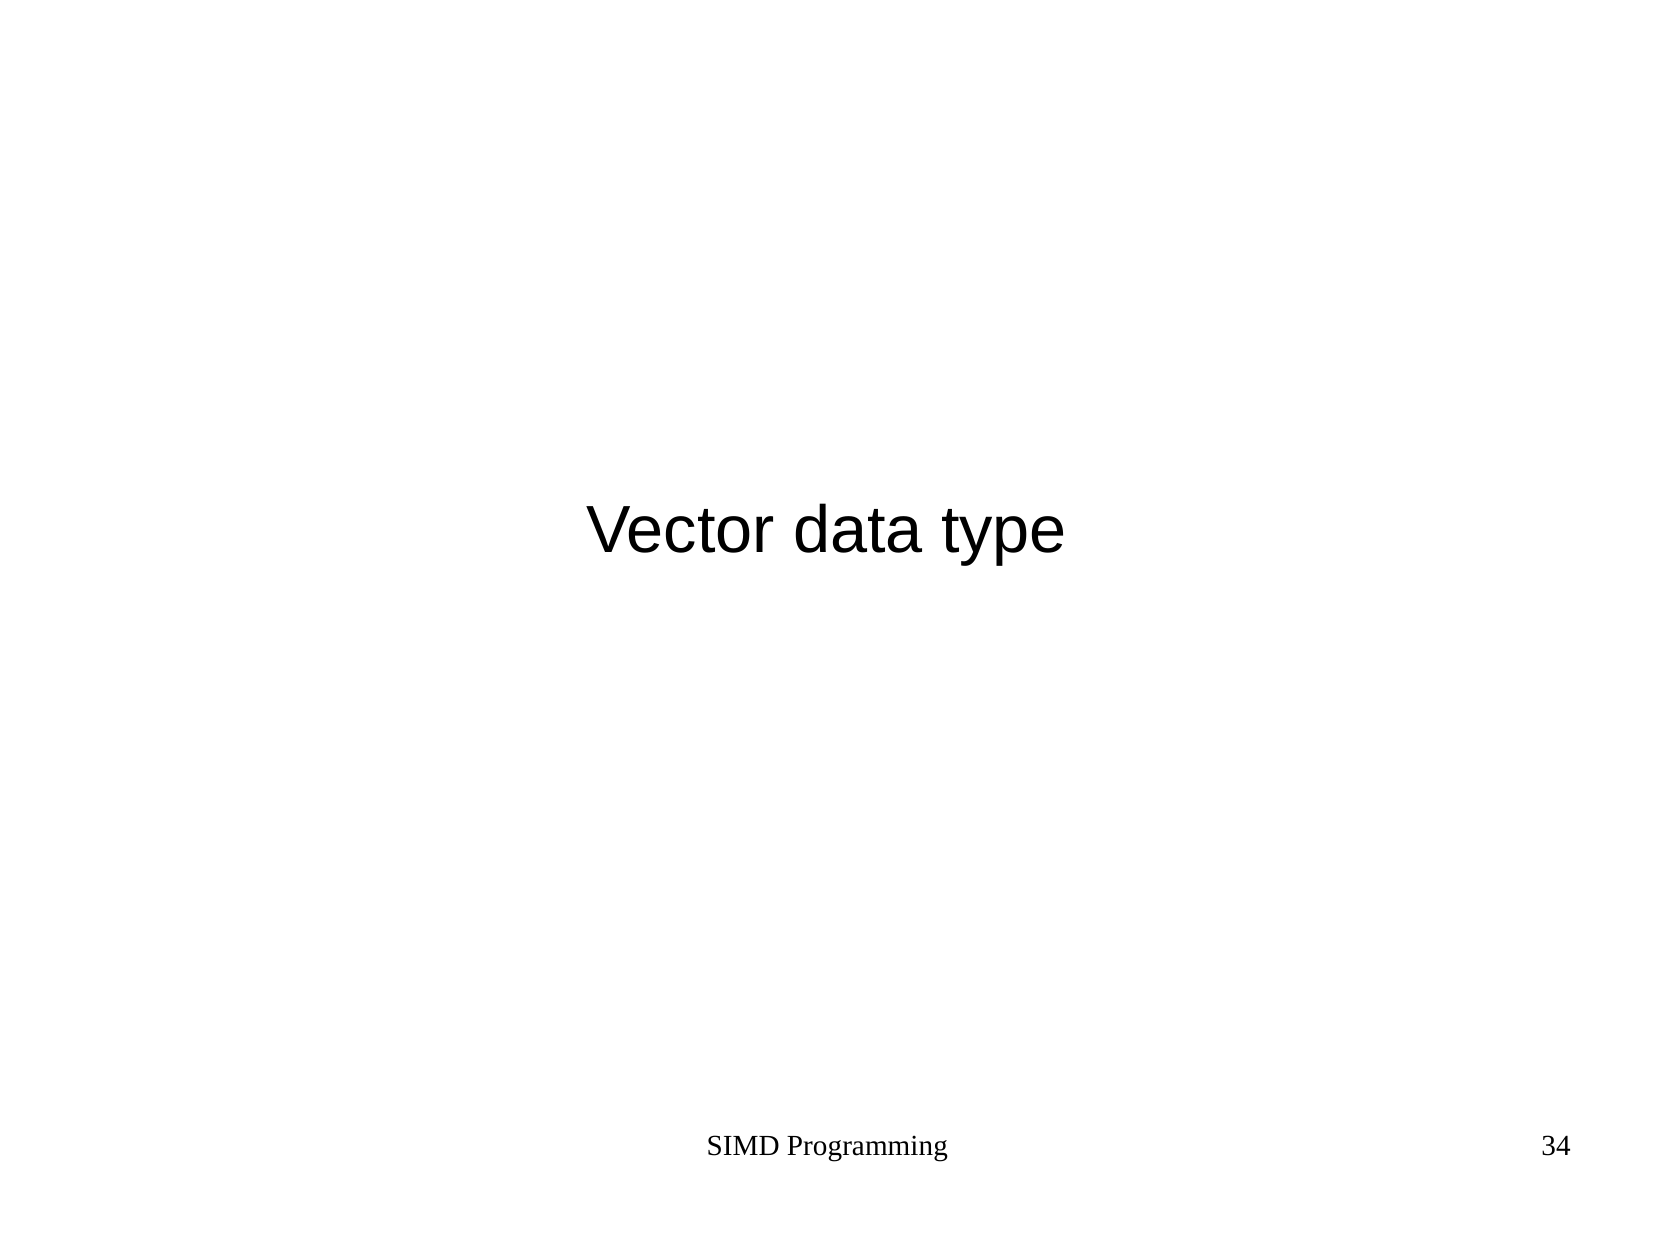

# Vector data type
SIMD Programming
34